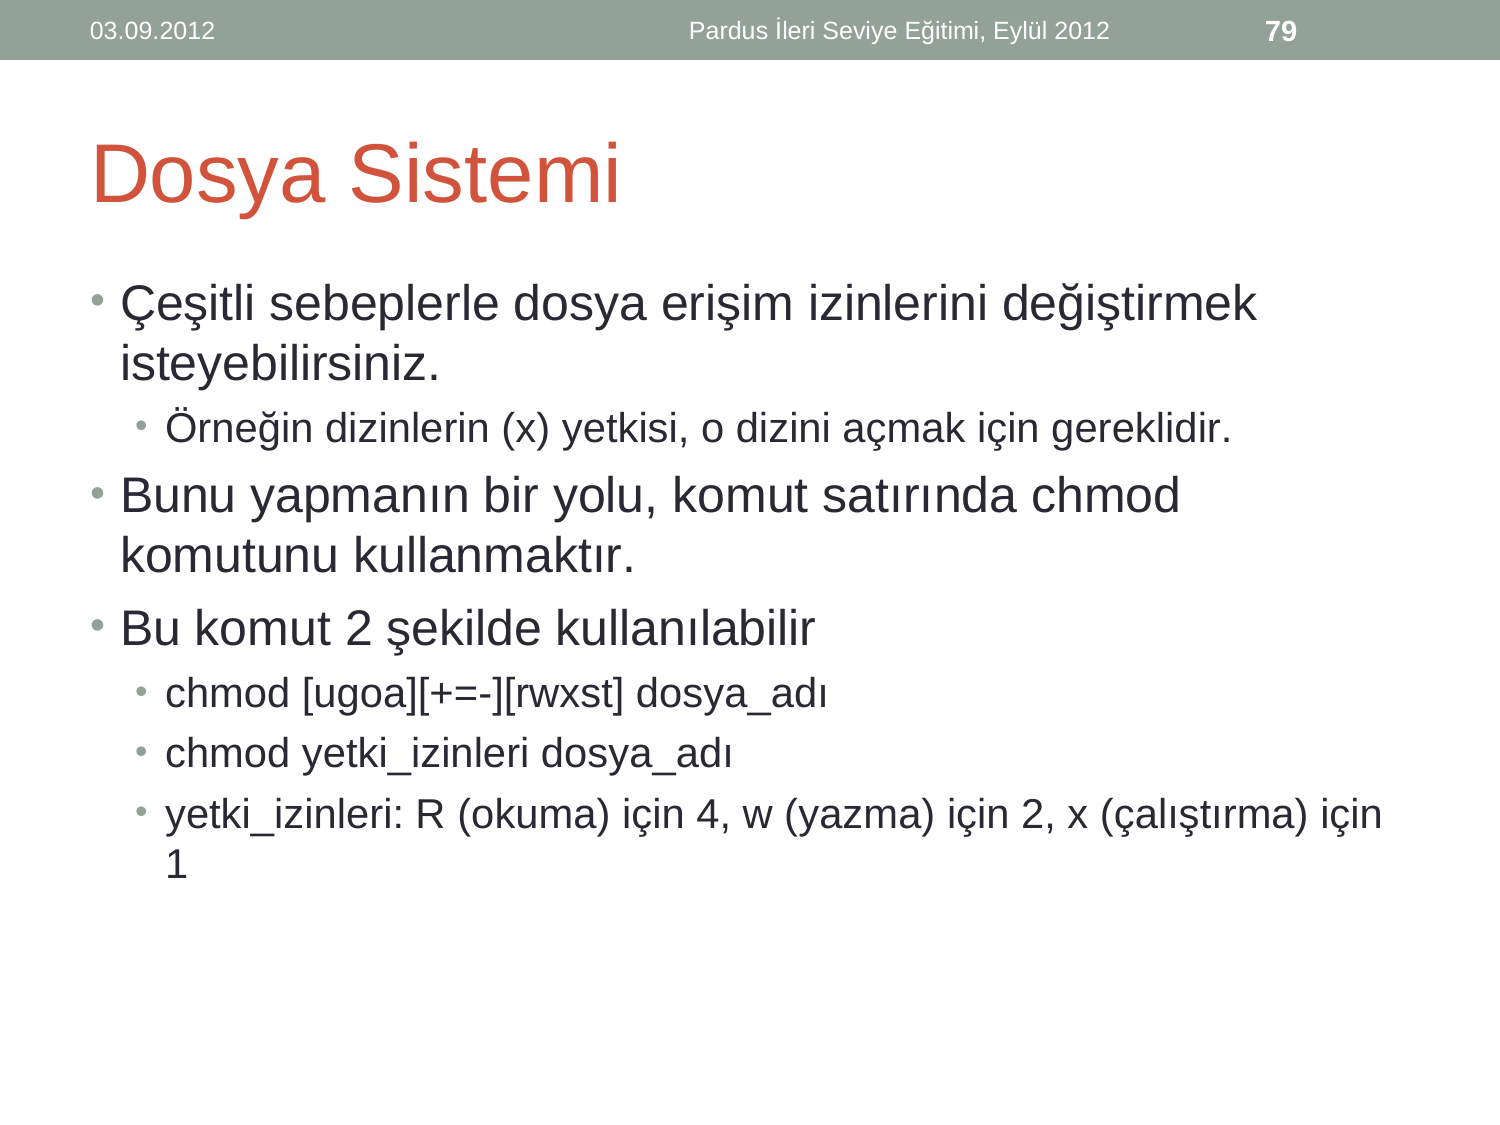

03.09.2012
Pardus İleri Seviye Eğitimi, Eylül 2012
# Dosya Sistemi
Çeşitli sebeplerle dosya erişim izinlerini değiştirmek isteyebilirsiniz.
Örneğin dizinlerin (x) yetkisi, o dizini açmak için gereklidir.
Bunu yapmanın bir yolu, komut satırında chmod komutunu kullanmaktır.
Bu komut 2 şekilde kullanılabilir
chmod [ugoa][+=-][rwxst] dosya_adı
chmod yetki_izinleri dosya_adı
yetki_izinleri: R (okuma) için 4, w (yazma) için 2, x (çalıştırma) için 1